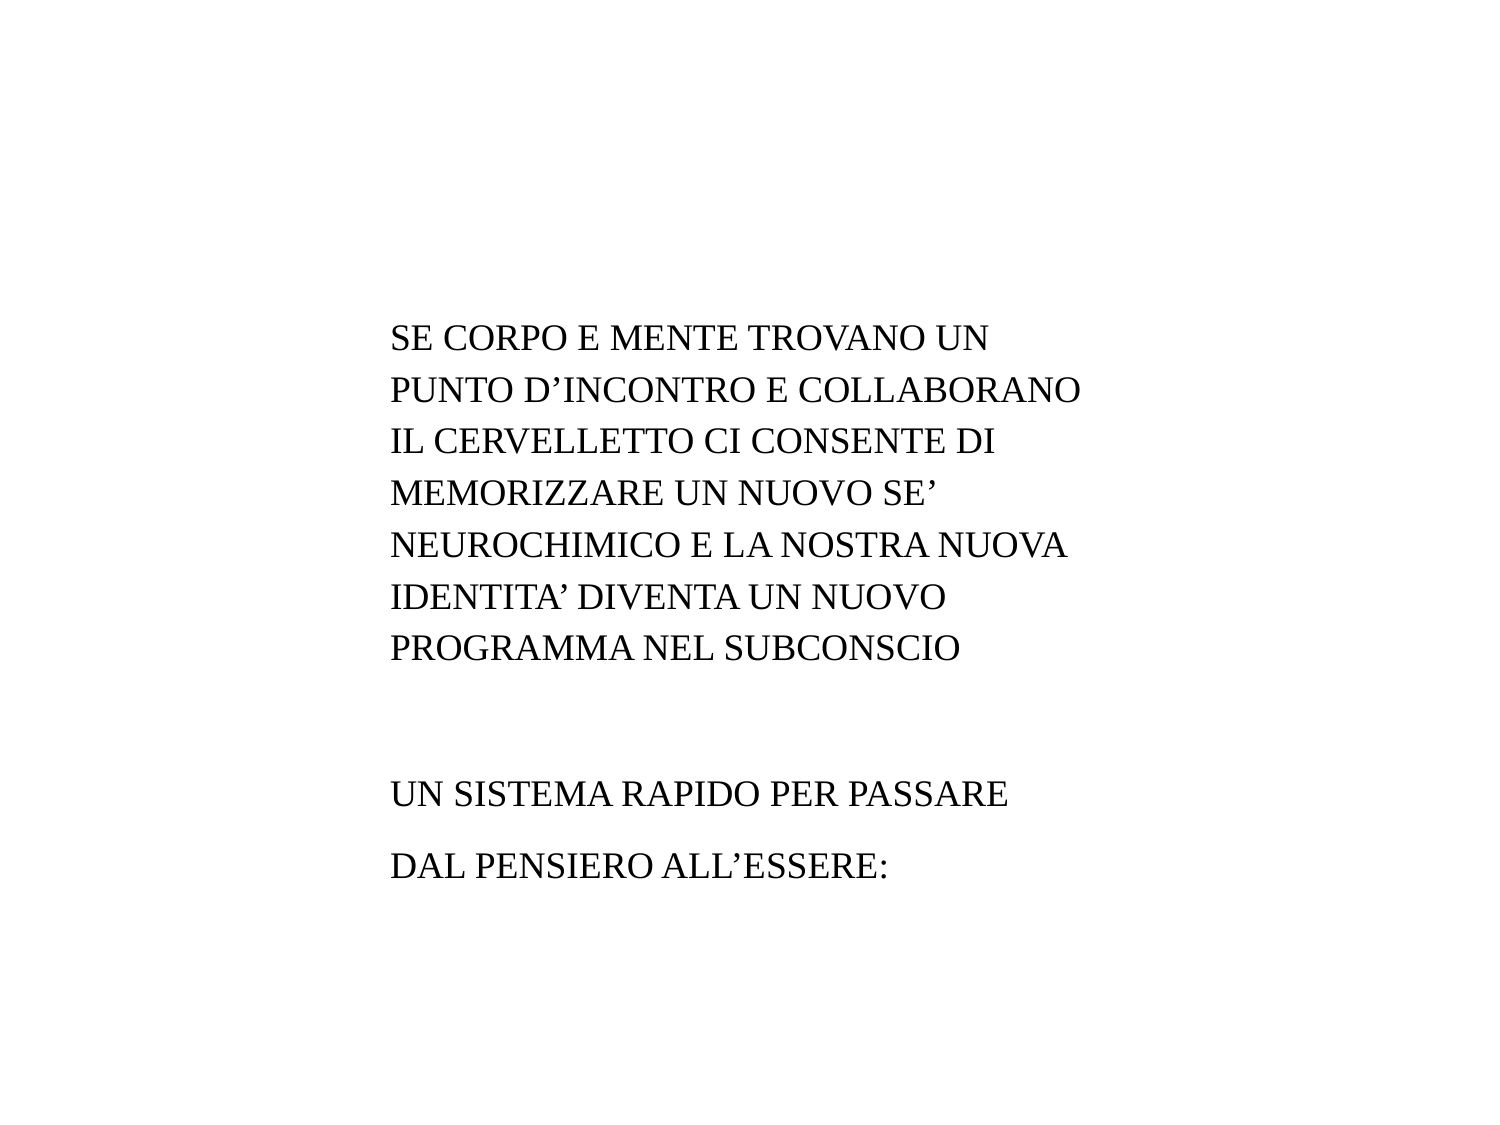

SE CORPO E MENTE TROVANO UN PUNTO D’INCONTRO E COLLABORANO IL CERVELLETTO CI CONSENTE DI MEMORIZZARE UN NUOVO SE’ NEUROCHIMICO E LA NOSTRA NUOVA IDENTITA’ DIVENTA UN NUOVO PROGRAMMA NEL SUBCONSCIO
UN SISTEMA RAPIDO PER PASSARE
DAL PENSIERO ALL’ESSERE: